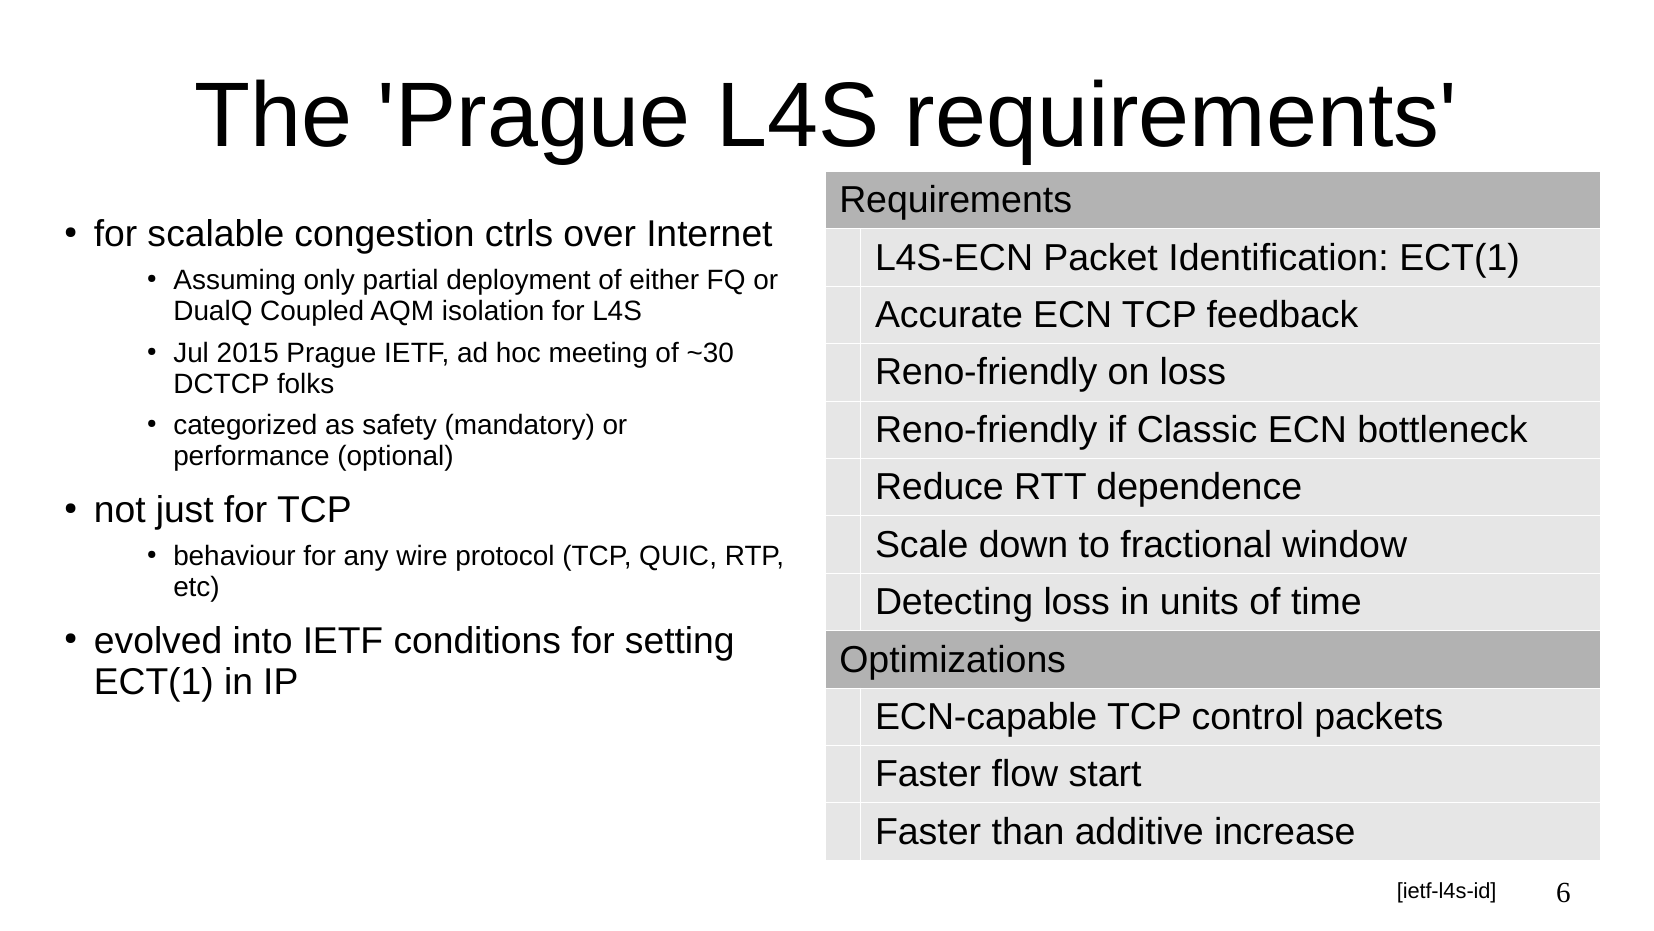

# The 'Prague L4S requirements'
| Requirements | |
| --- | --- |
| | L4S-ECN Packet Identification: ECT(1) |
| | Accurate ECN TCP feedback |
| | Reno-friendly on loss |
| | Reno-friendly if Classic ECN bottleneck |
| | Reduce RTT dependence |
| | Scale down to fractional window |
| | Detecting loss in units of time |
| Optimizations | |
| | ECN-capable TCP control packets |
| | Faster flow start |
| | Faster than additive increase |
for scalable congestion ctrls over Internet
Assuming only partial deployment of either FQ or DualQ Coupled AQM isolation for L4S
Jul 2015 Prague IETF, ad hoc meeting of ~30 DCTCP folks
categorized as safety (mandatory) or performance (optional)
not just for TCP
behaviour for any wire protocol (TCP, QUIC, RTP, etc)
evolved into IETF conditions for setting ECT(1) in IP
[ietf-l4s-id]
6